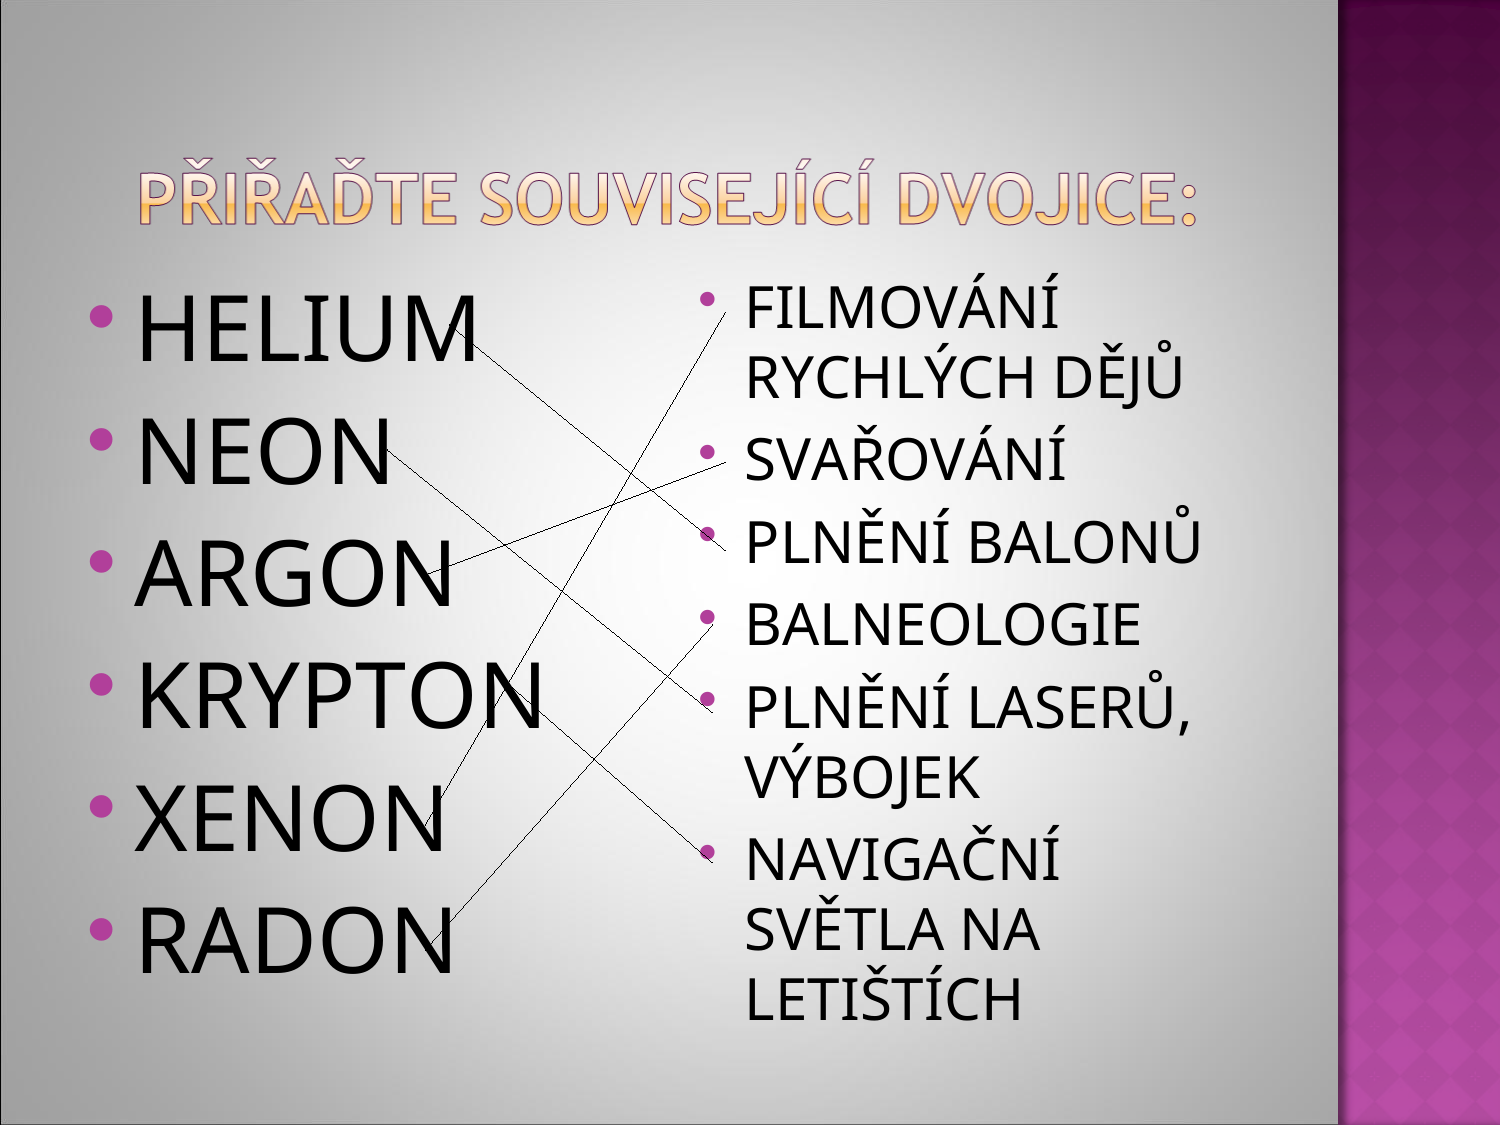

# HELIUM
NEON
ARGON
KRYPTON
XENON
RADON
FILMOVÁNÍ RYCHLÝCH DĚJŮ
SVAŘOVÁNÍ
PLNĚNÍ BALONŮ
BALNEOLOGIE
PLNĚNÍ LASERŮ, VÝBOJEK
NAVIGAČNÍ SVĚTLA NA LETIŠTÍCH